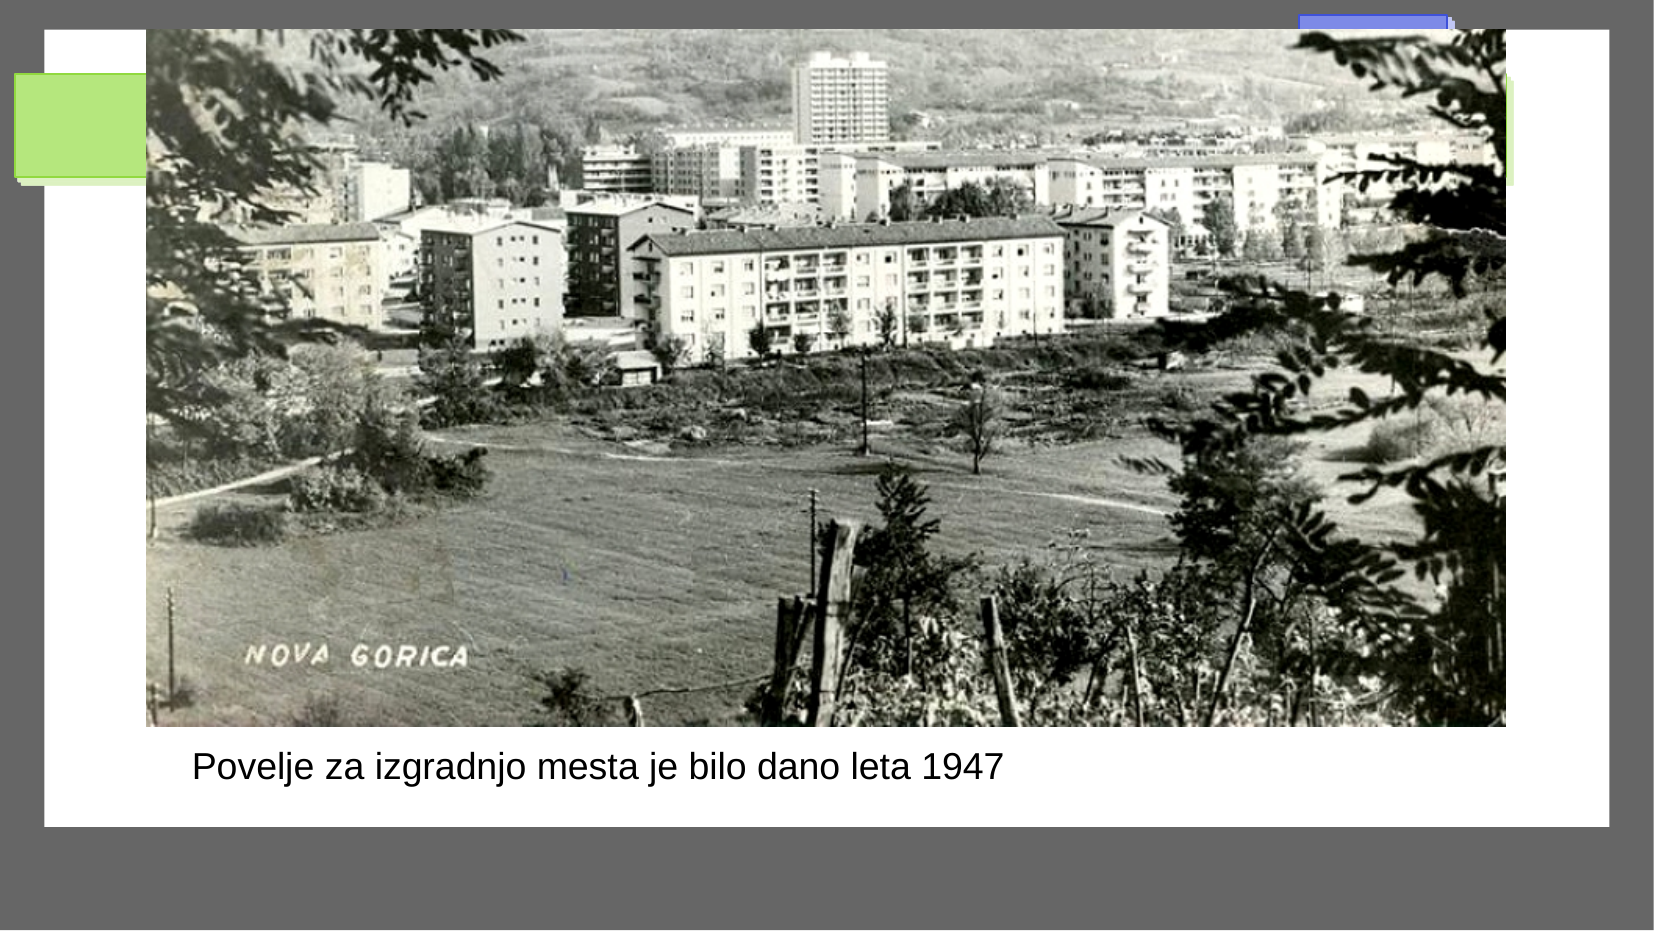

#
Povelje za izgradnjo mesta je bilo dano leta 1947